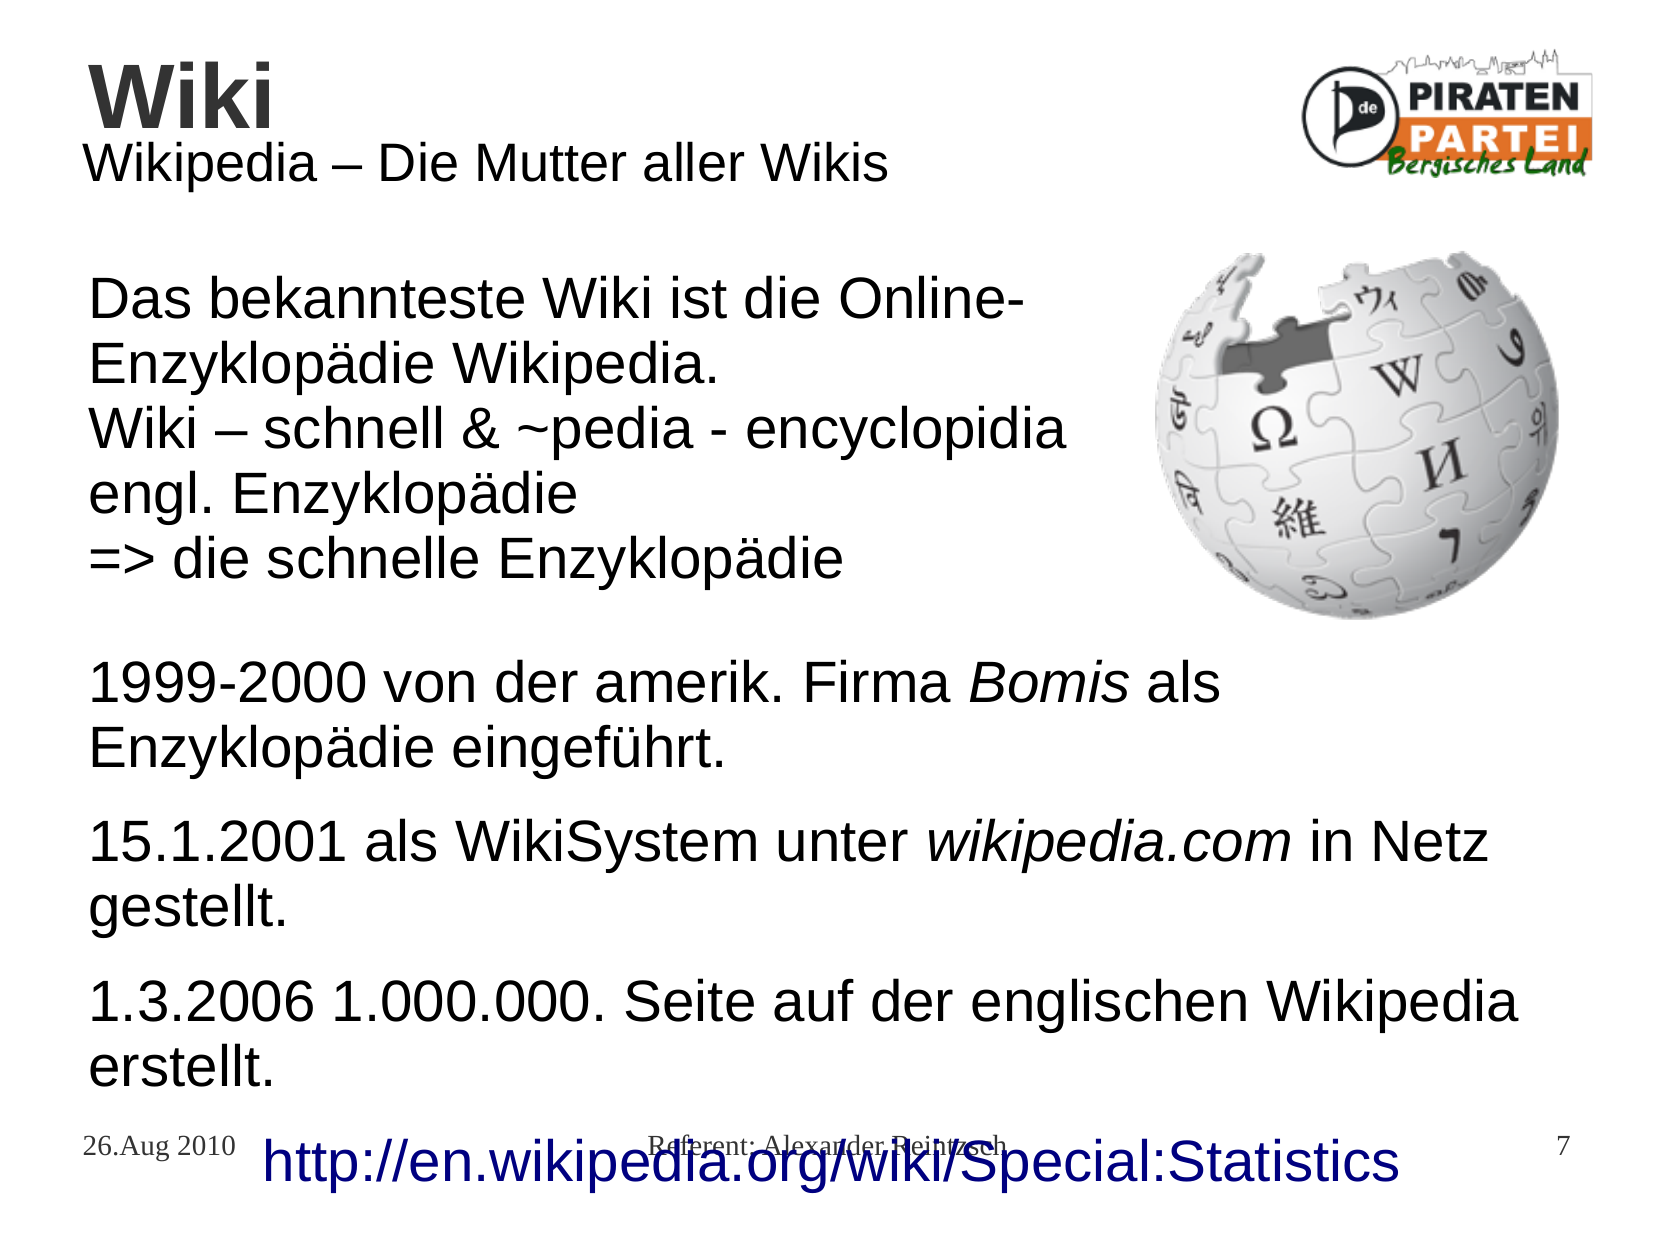

# Wikipedia – Die Mutter aller Wikis
Das bekannteste Wiki ist die Online-Enzyklopädie Wikipedia.
Wiki – schnell & ~pedia - encyclopidia engl. Enzyklopädie
=> die schnelle Enzyklopädie
1999-2000 von der amerik. Firma Bomis als Enzyklopädie eingeführt.
15.1.2001 als WikiSystem unter wikipedia.com in Netz gestellt.
1.3.2006 1.000.000. Seite auf der englischen Wikipedia erstellt.
http://en.wikipedia.org/wiki/Special:Statistics
7